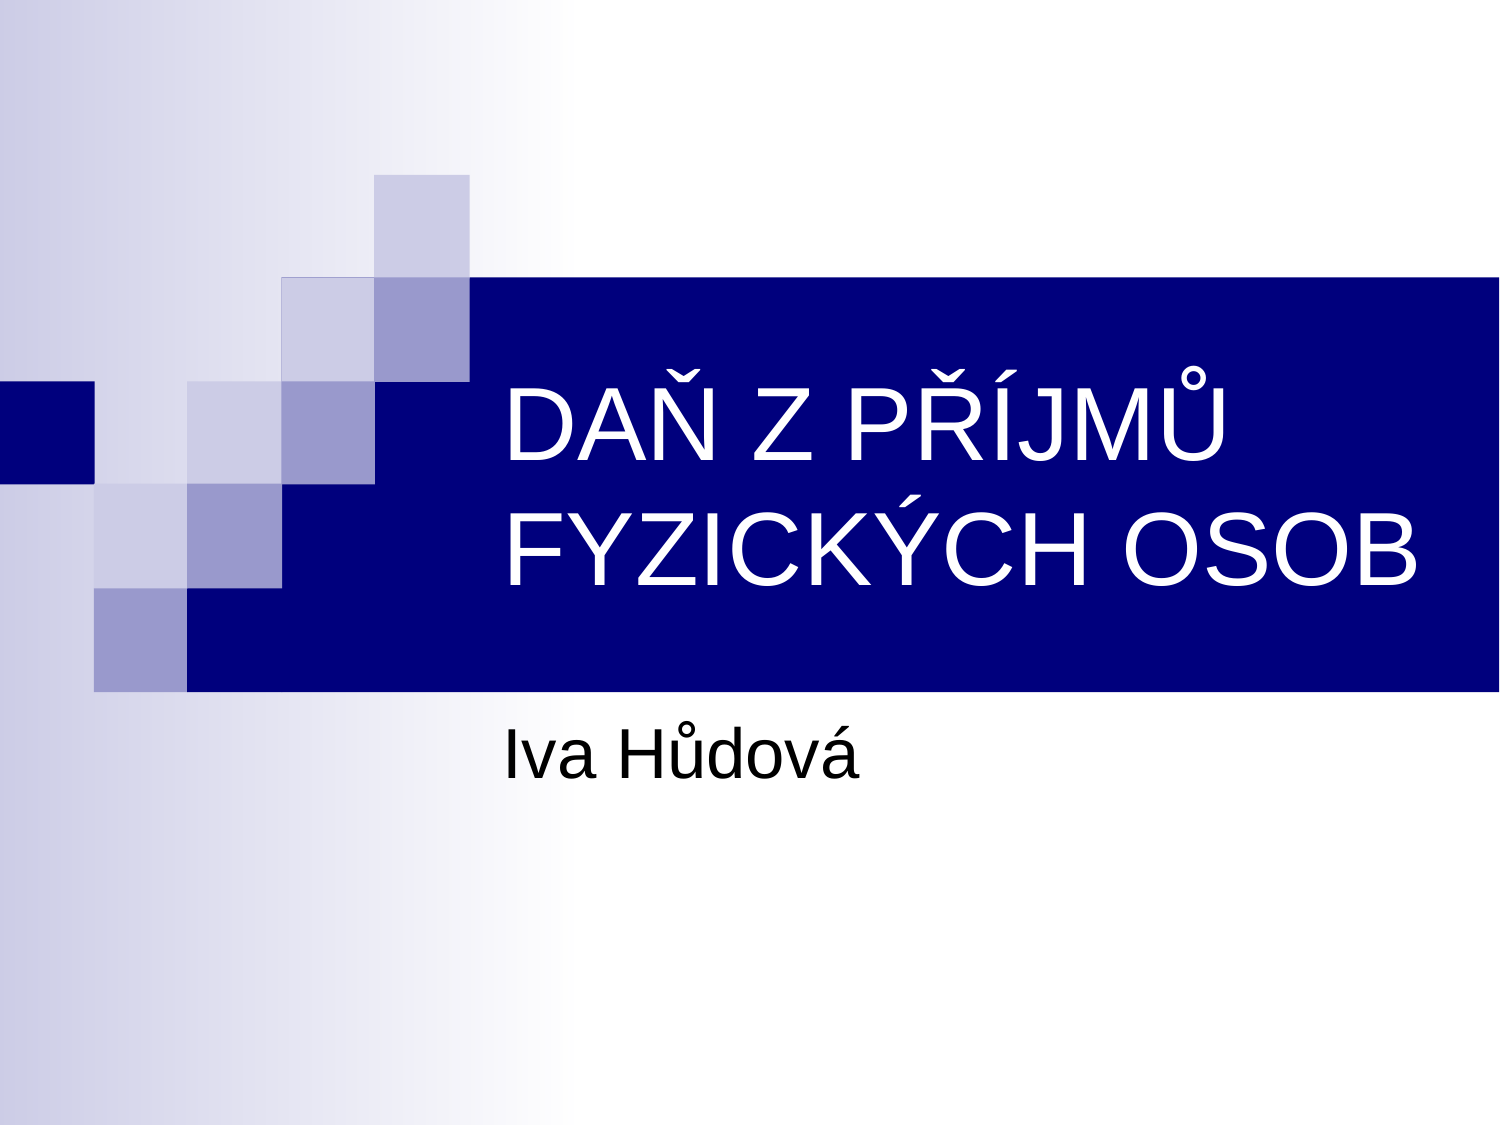

# DAŇ Z PŘÍJMŮ FYZICKÝCH OSOB
Iva Hůdová